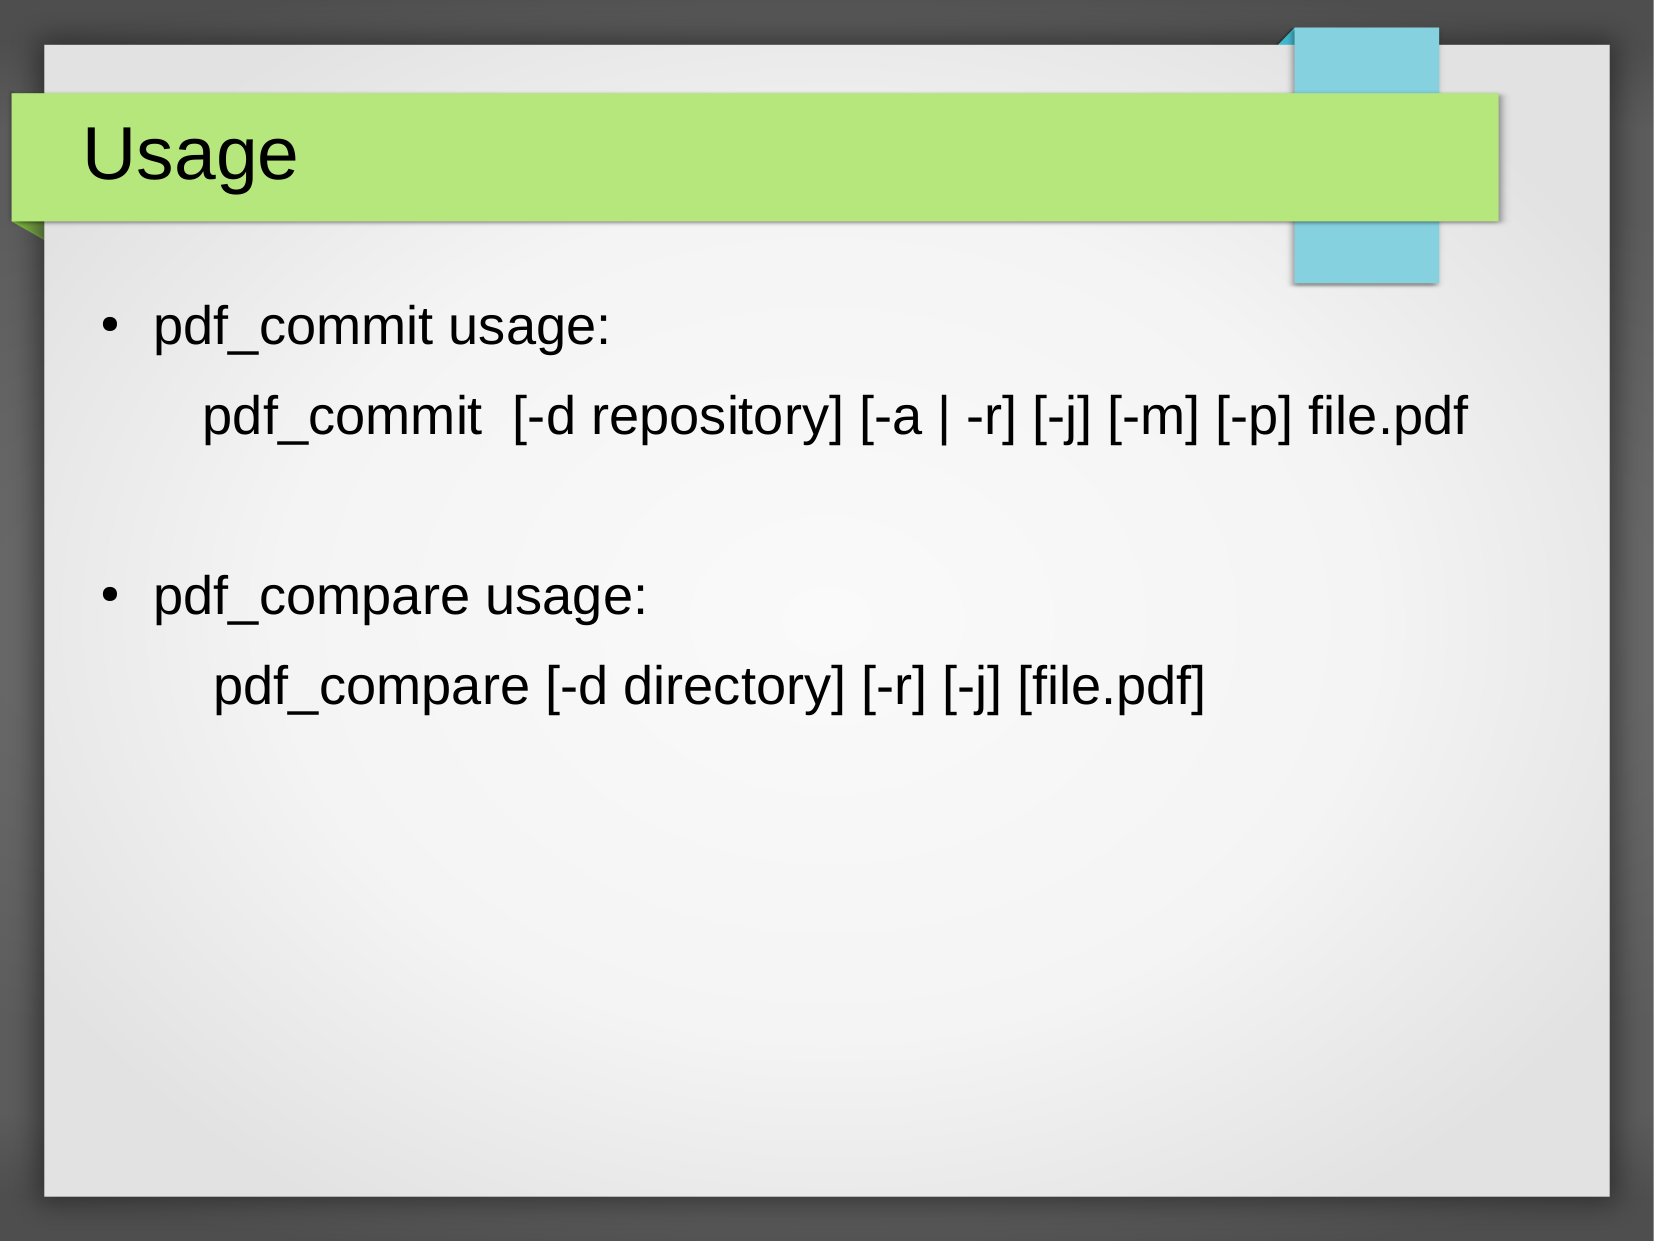

# Usage
pdf_commit usage:
 pdf_commit [-d repository] [-a | -r] [-j] [-m] [-p] file.pdf
pdf_compare usage:
 pdf_compare [-d directory] [-r] [-j] [file.pdf]